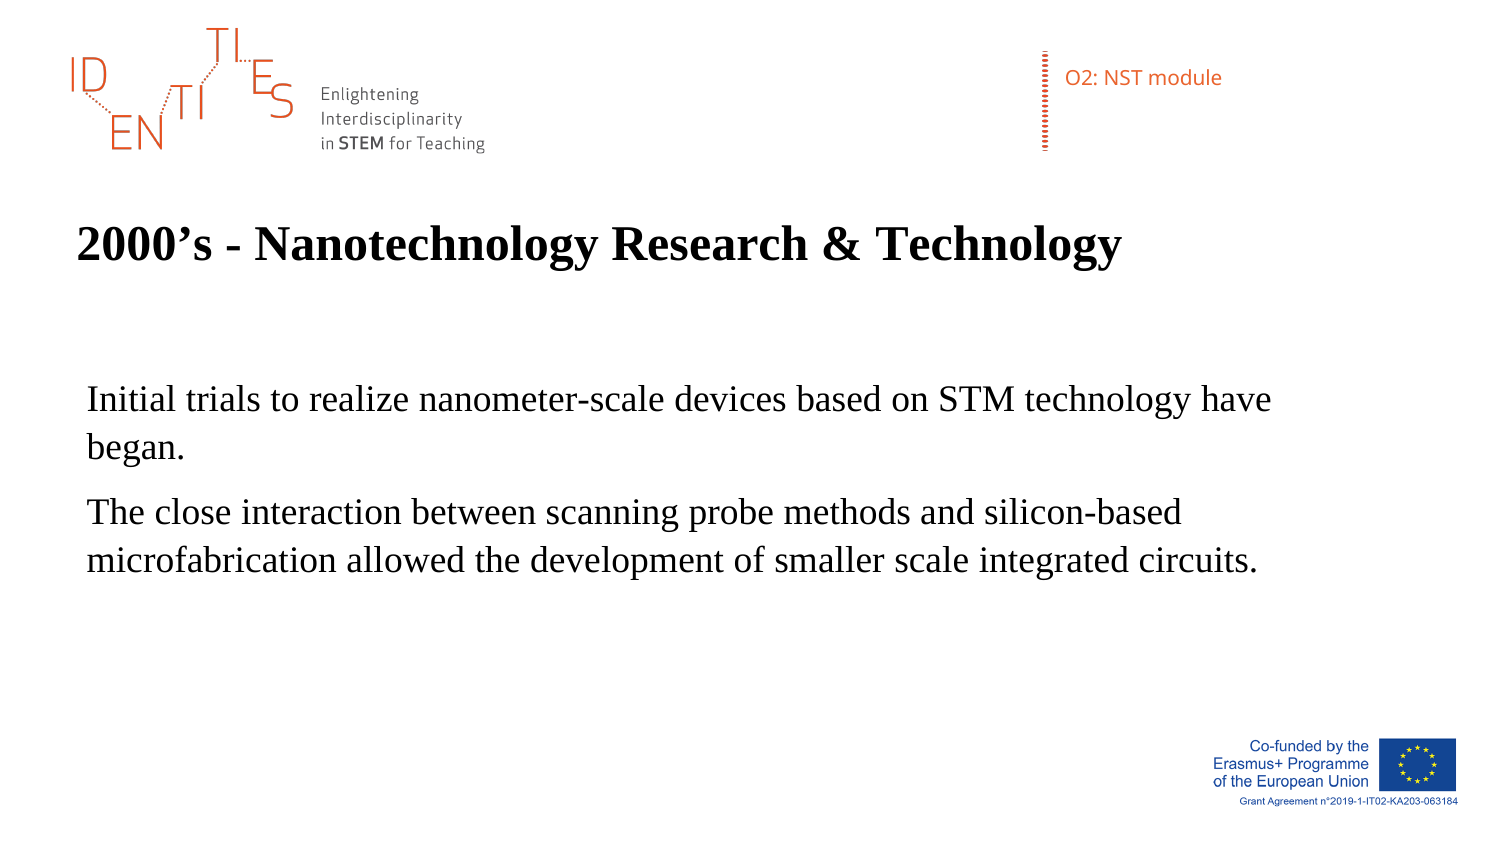

O2: NST module
2000’s - Nanotechnology Research & Technology
Initial trials to realize nanometer-scale devices based on STM technology have began.
The close interaction between scanning probe methods and silicon-based microfabrication allowed the development of smaller scale integrated circuits.